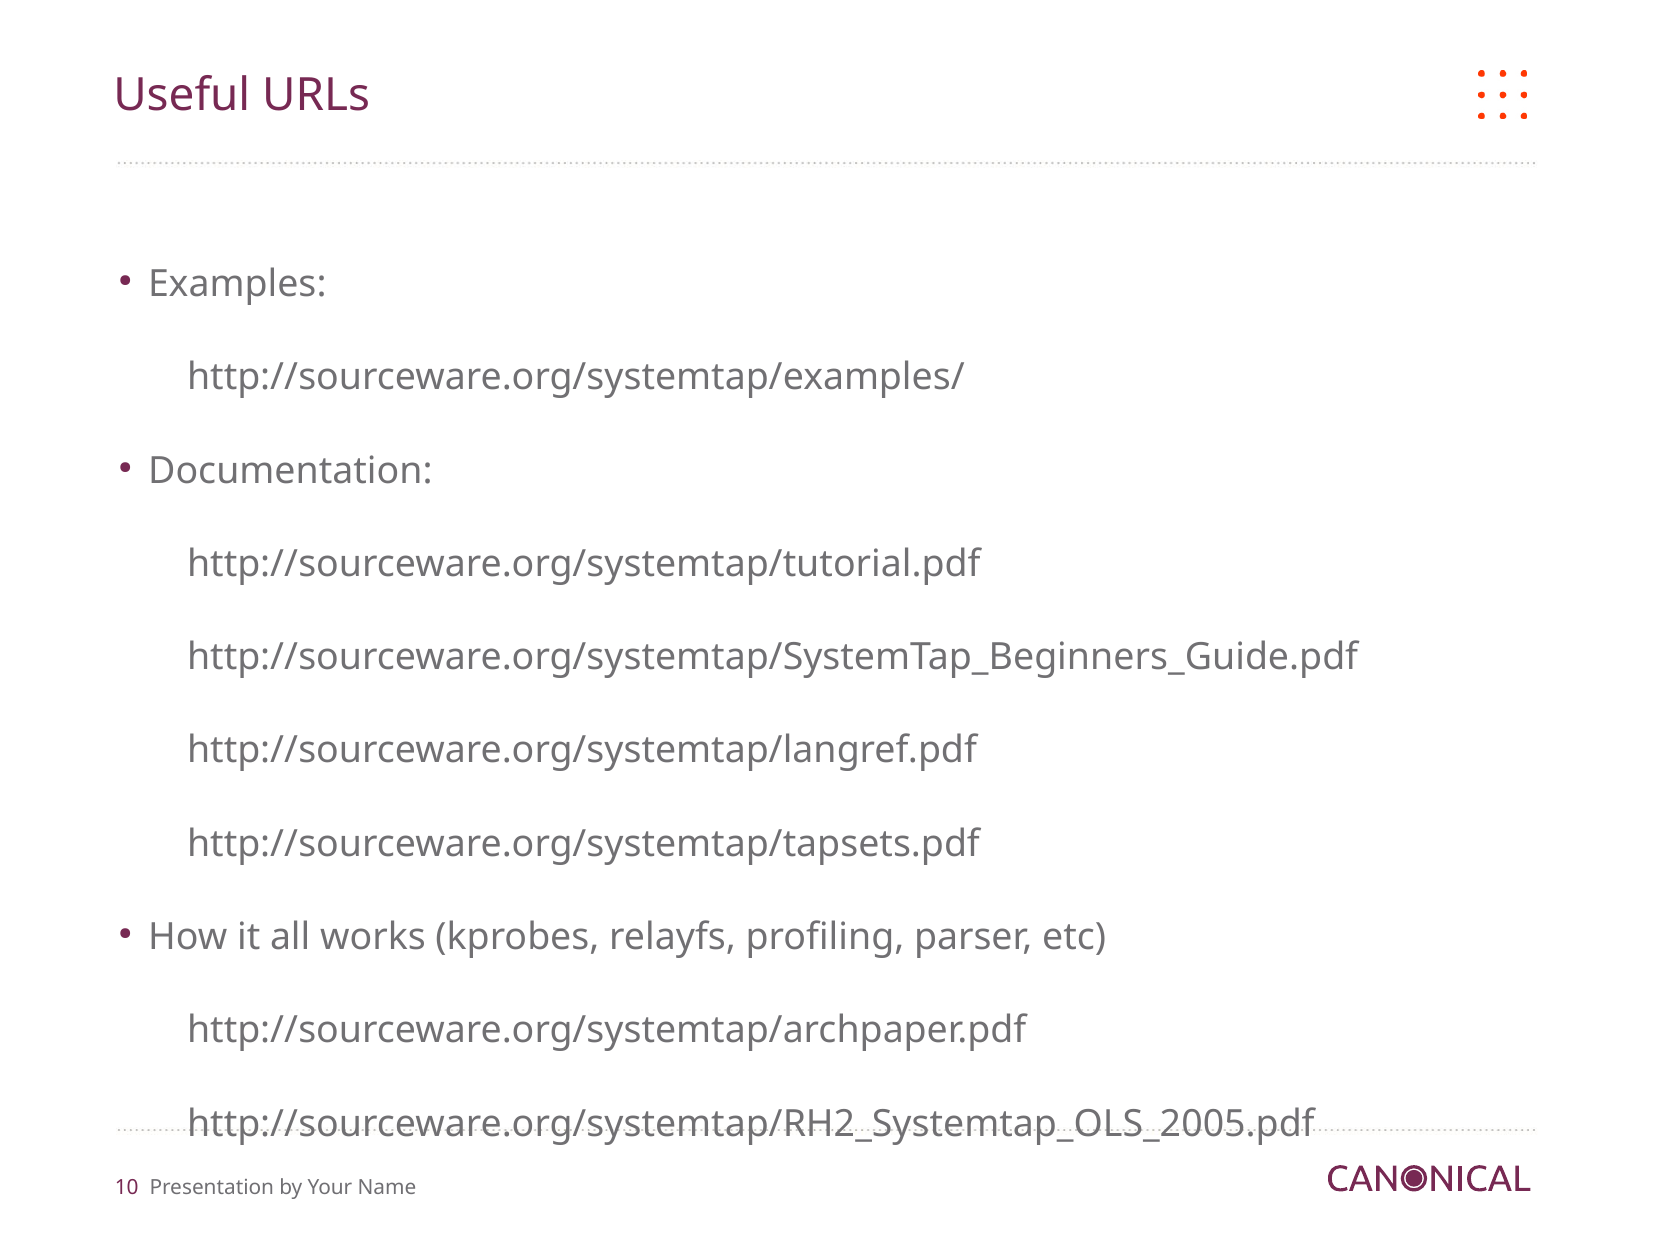

# Useful URLs
Examples:
 http://sourceware.org/systemtap/examples/
Documentation:
 http://sourceware.org/systemtap/tutorial.pdf
 http://sourceware.org/systemtap/SystemTap_Beginners_Guide.pdf
 http://sourceware.org/systemtap/langref.pdf
 http://sourceware.org/systemtap/tapsets.pdf
How it all works (kprobes, relayfs, profiling, parser, etc)
 http://sourceware.org/systemtap/archpaper.pdf
 http://sourceware.org/systemtap/RH2_Systemtap_OLS_2005.pdf